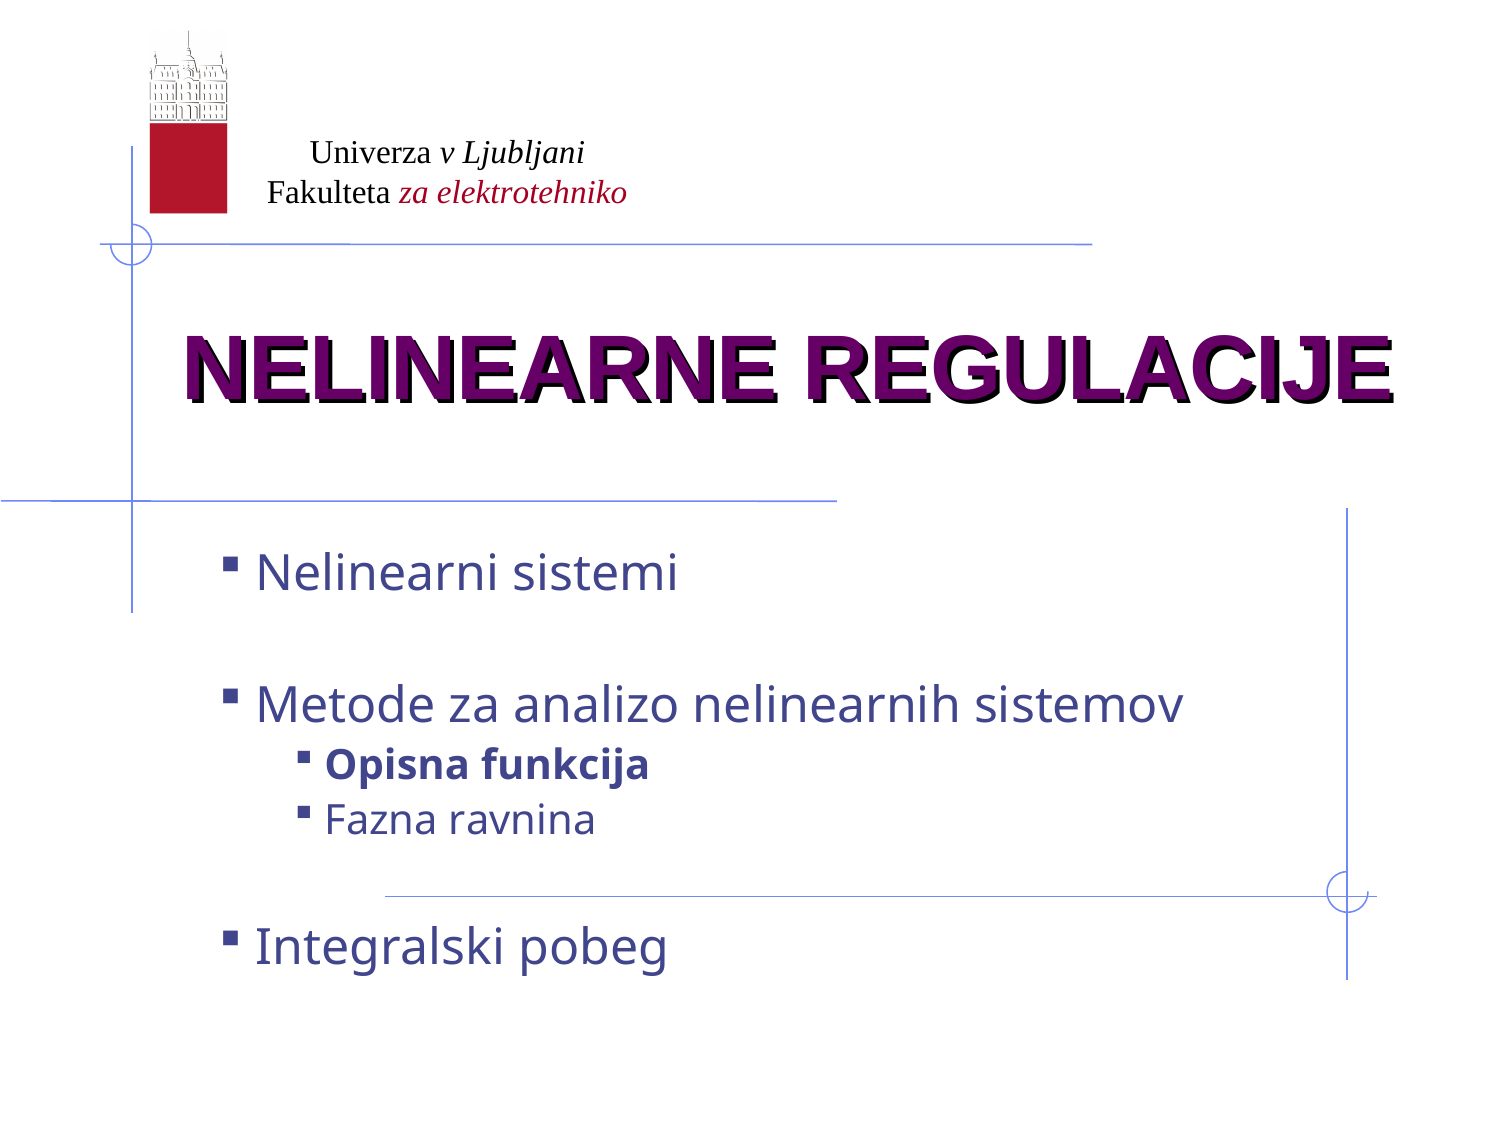

Univerza v Ljubljani
Fakulteta za elektrotehniko
# NELINEARNE REGULACIJE
 Nelinearni sistemi
 Metode za analizo nelinearnih sistemov
 Opisna funkcija
 Fazna ravnina
 Integralski pobeg